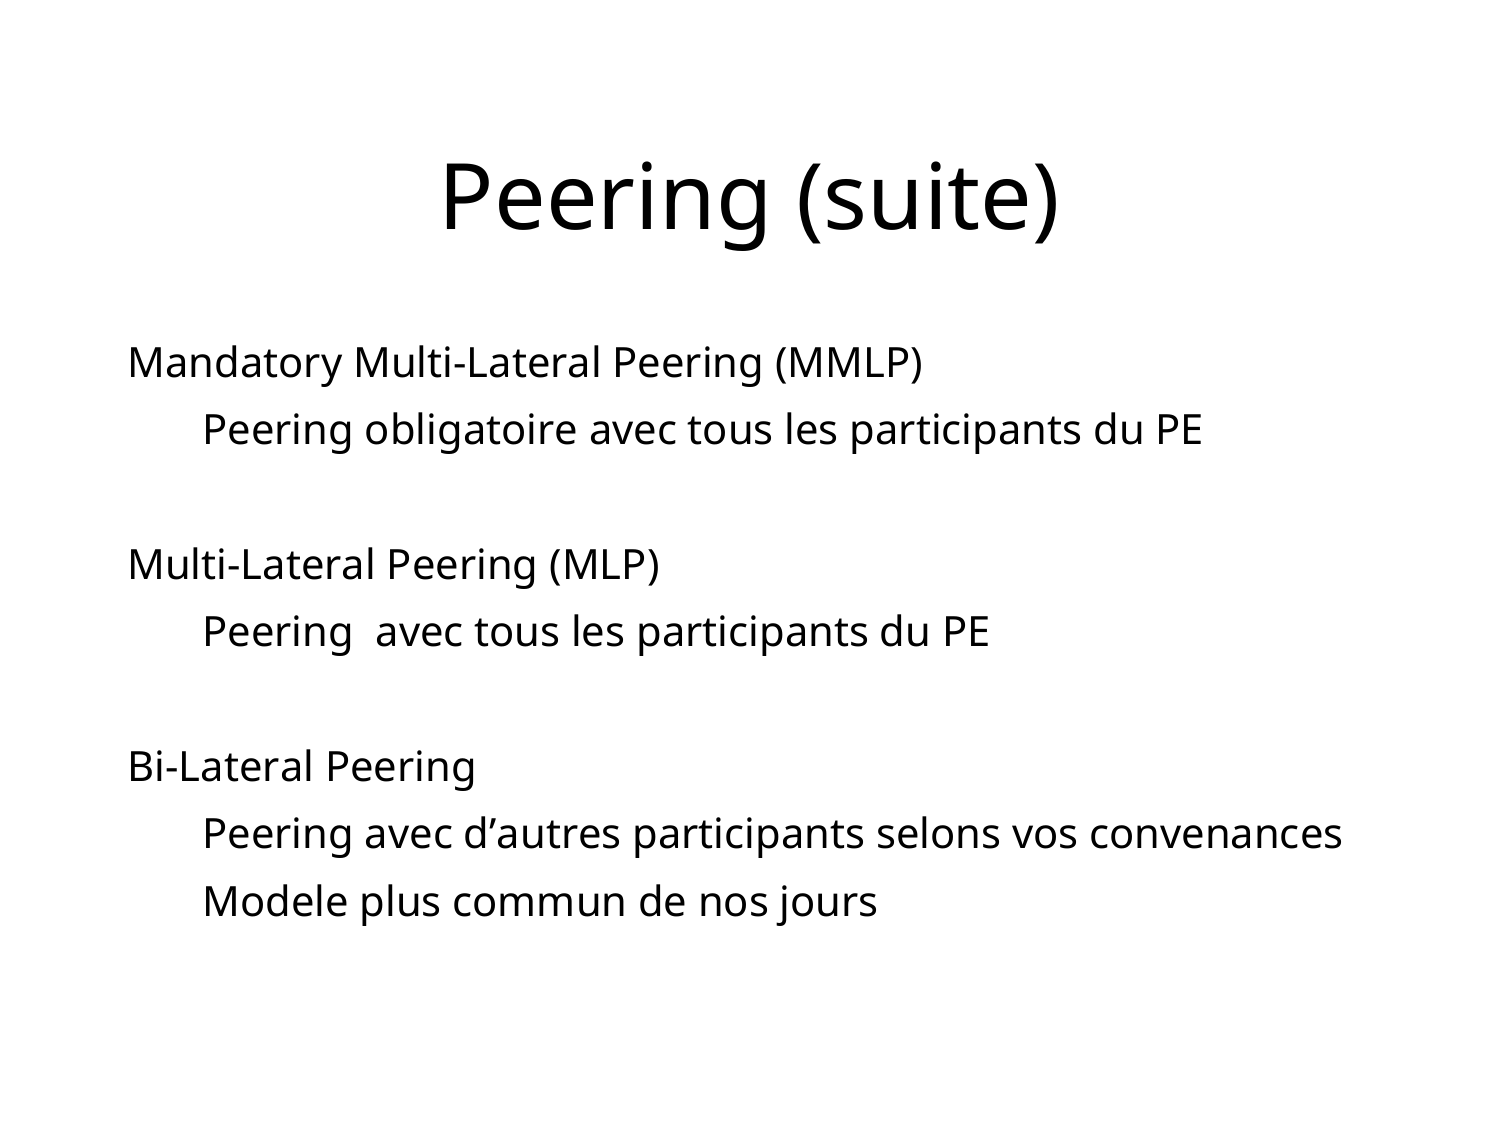

# Peering (suite)
Mandatory Multi-Lateral Peering (MMLP)
Peering obligatoire avec tous les participants du PE
Multi-Lateral Peering (MLP)
Peering avec tous les participants du PE
Bi-Lateral Peering
Peering avec d’autres participants selons vos convenances
Modele plus commun de nos jours